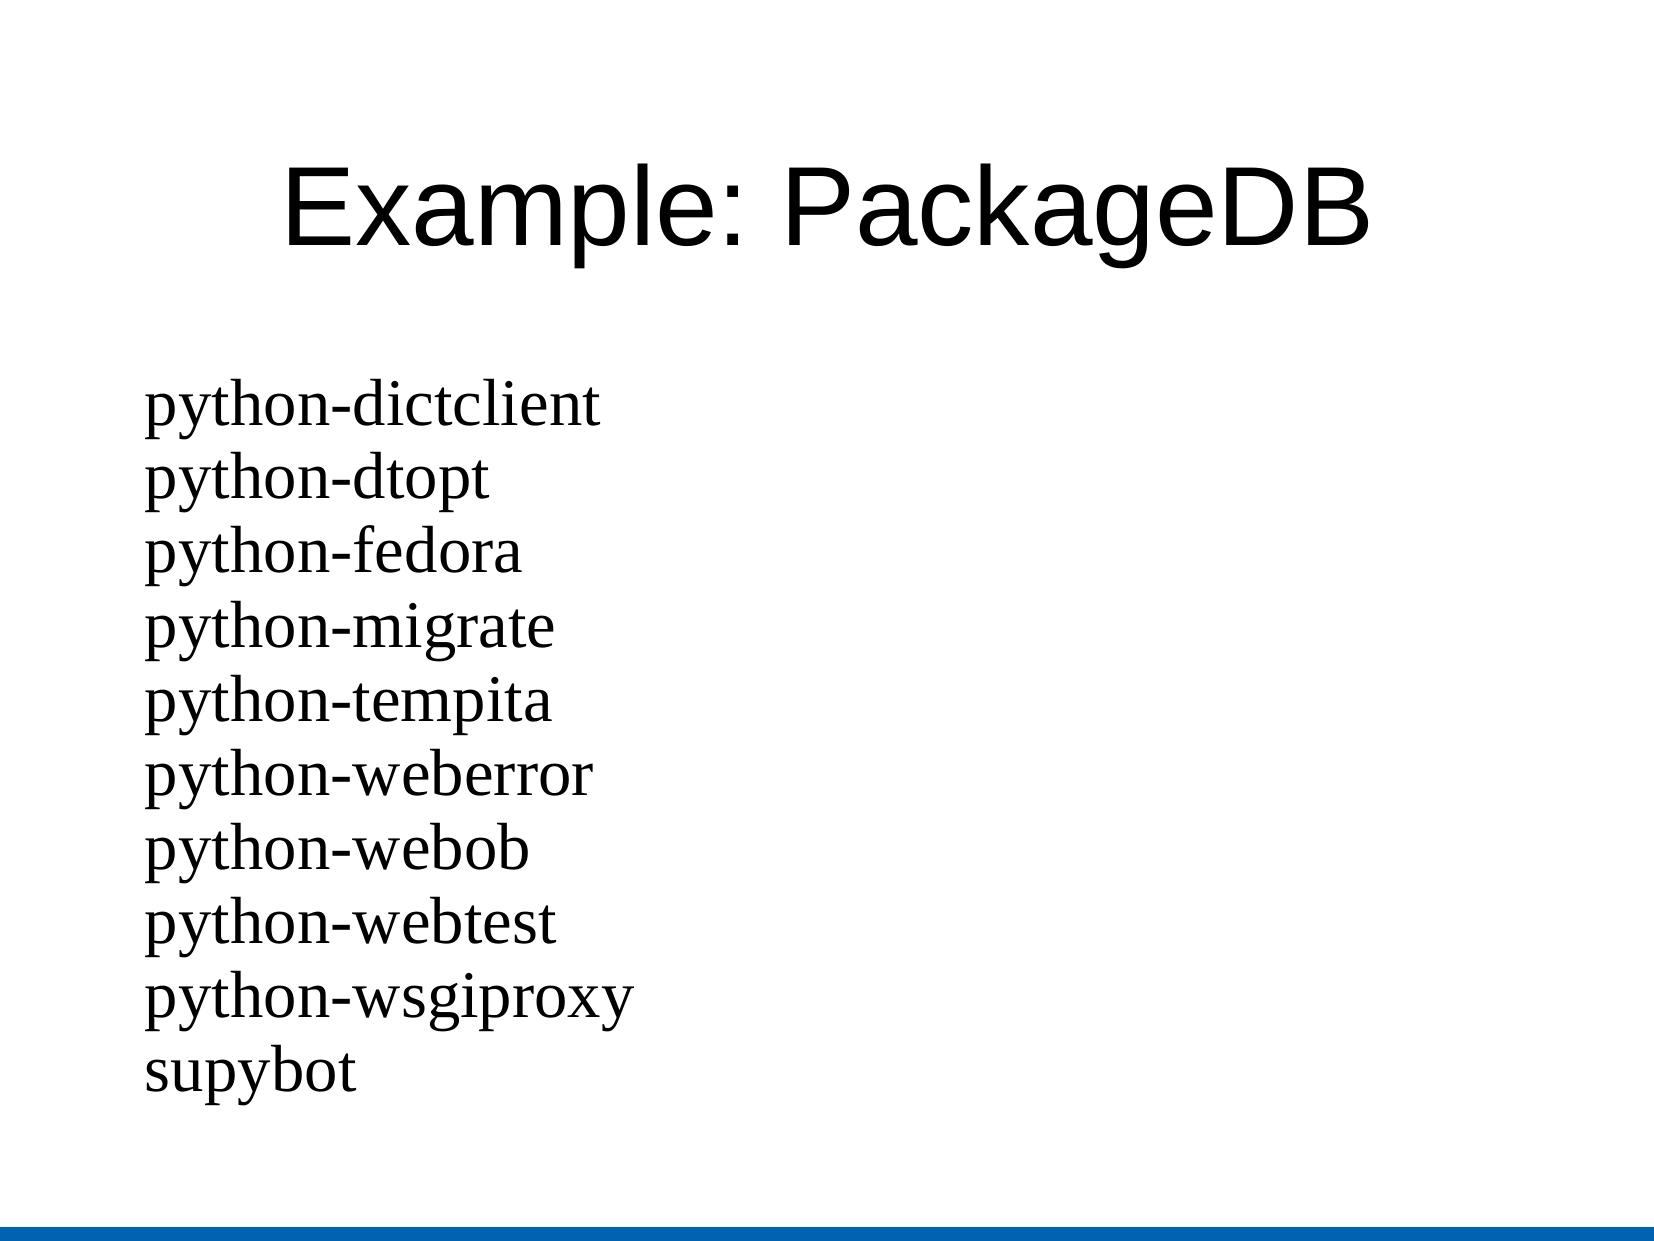

# Example: PackageDB
python-dictclient
python-dtopt
python-fedora
python-migrate
python-tempita
python-weberror
python-webob
python-webtest
python-wsgiproxy
supybot